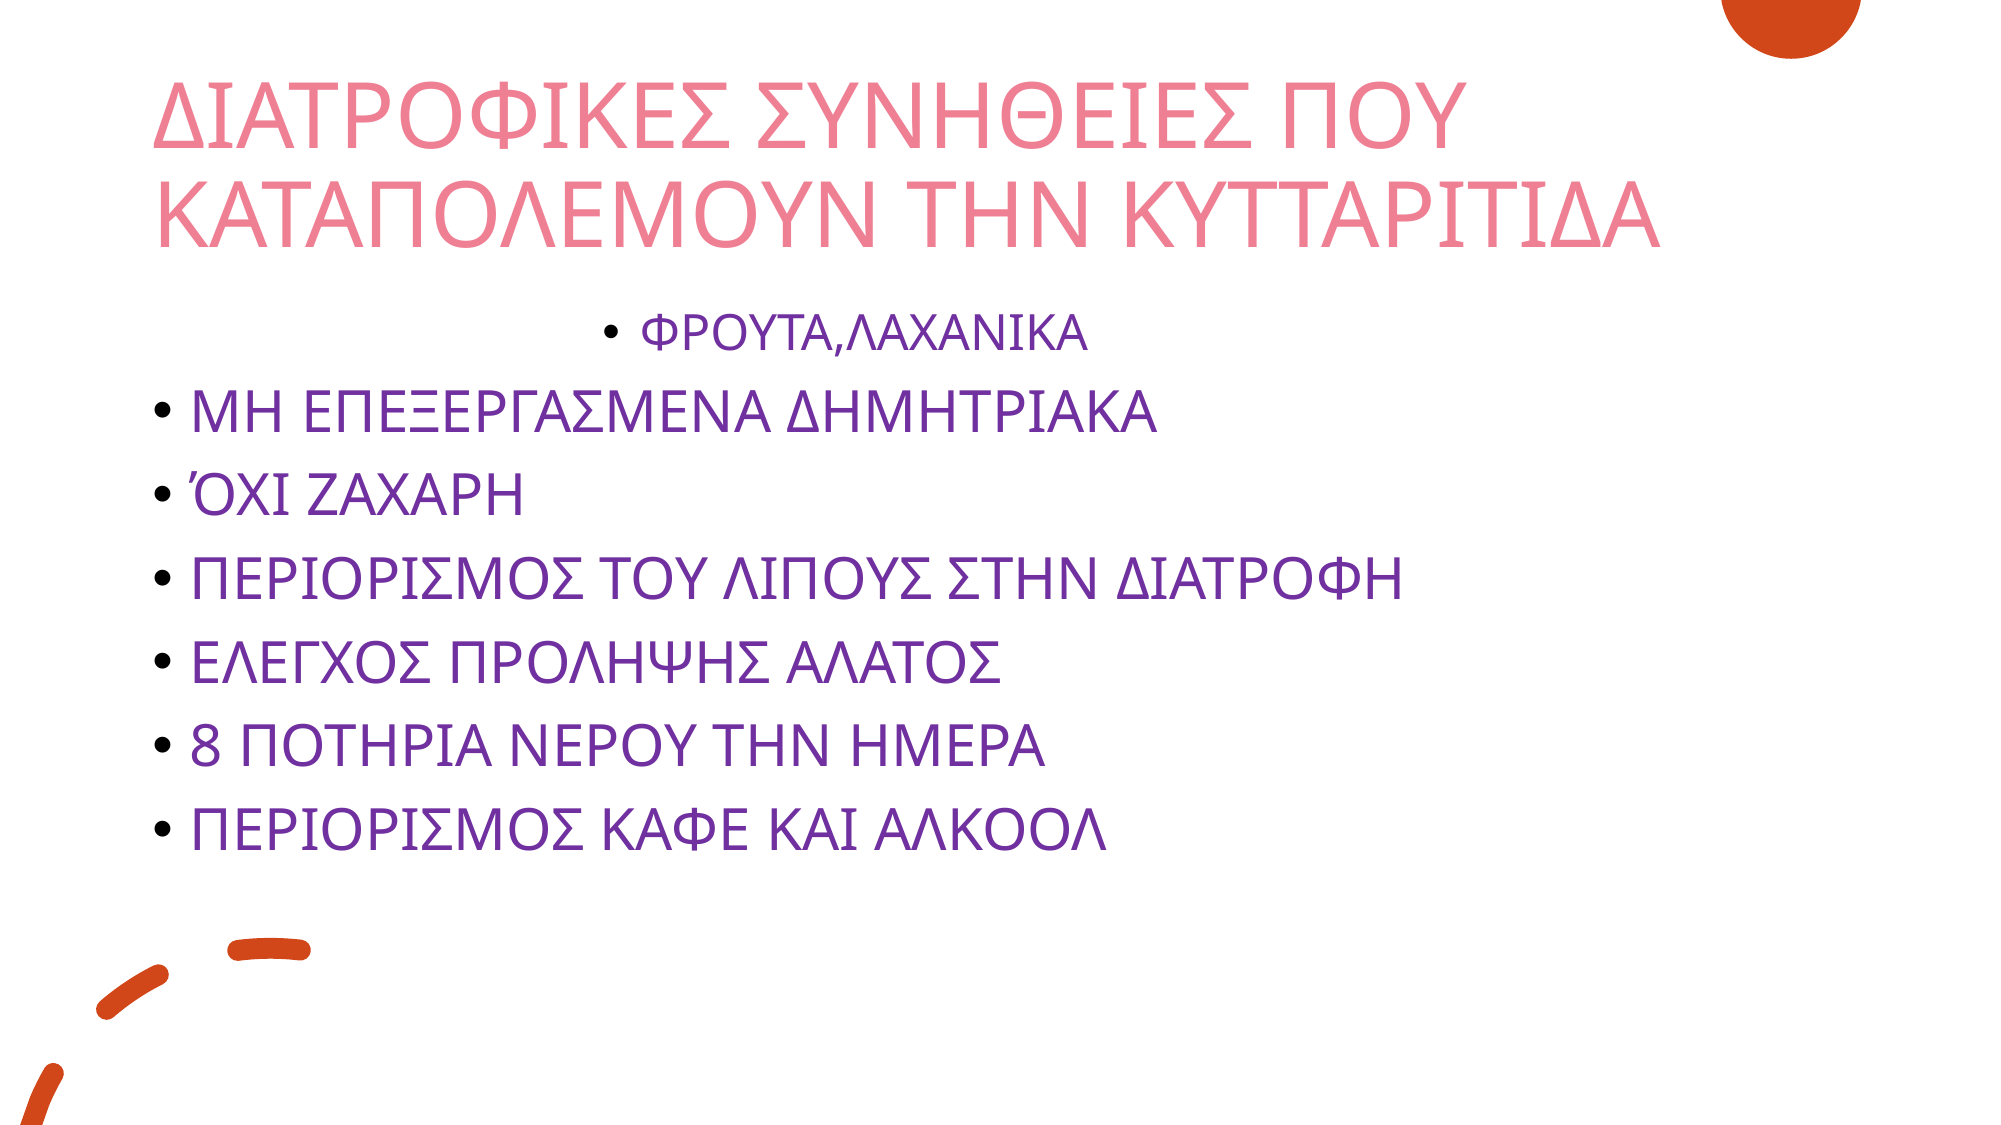

# ΔΙΑΤΡΟΦΙΚΕΣ ΣΥΝΗΘΕΙΕΣ ΠΟΥ ΚΑΤΑΠΟΛΕΜΟΥΝ ΤΗΝ ΚΥΤΤΑΡΙΤΙΔΑ
ΦΡΟΥΤΑ,ΛΑΧΑΝΙΚΑ
ΜΗ ΕΠΕΞΕΡΓΑΣΜΕΝΑ ΔΗΜΗΤΡΙΑΚΑ
ΌΧΙ ΖΑΧΑΡΗ
ΠΕΡΙΟΡΙΣΜΟΣ ΤΟΥ ΛΙΠΟΥΣ ΣΤΗΝ ΔΙΑΤΡΟΦΗ
ΕΛΕΓΧΟΣ ΠΡΟΛΗΨΗΣ ΑΛΑΤΟΣ
8 ΠΟΤΗΡΙΑ ΝΕΡΟΥ ΤΗΝ ΗΜΕΡΑ
ΠΕΡΙΟΡΙΣΜΟΣ ΚΑΦΕ ΚΑΙ ΑΛΚΟΟΛ